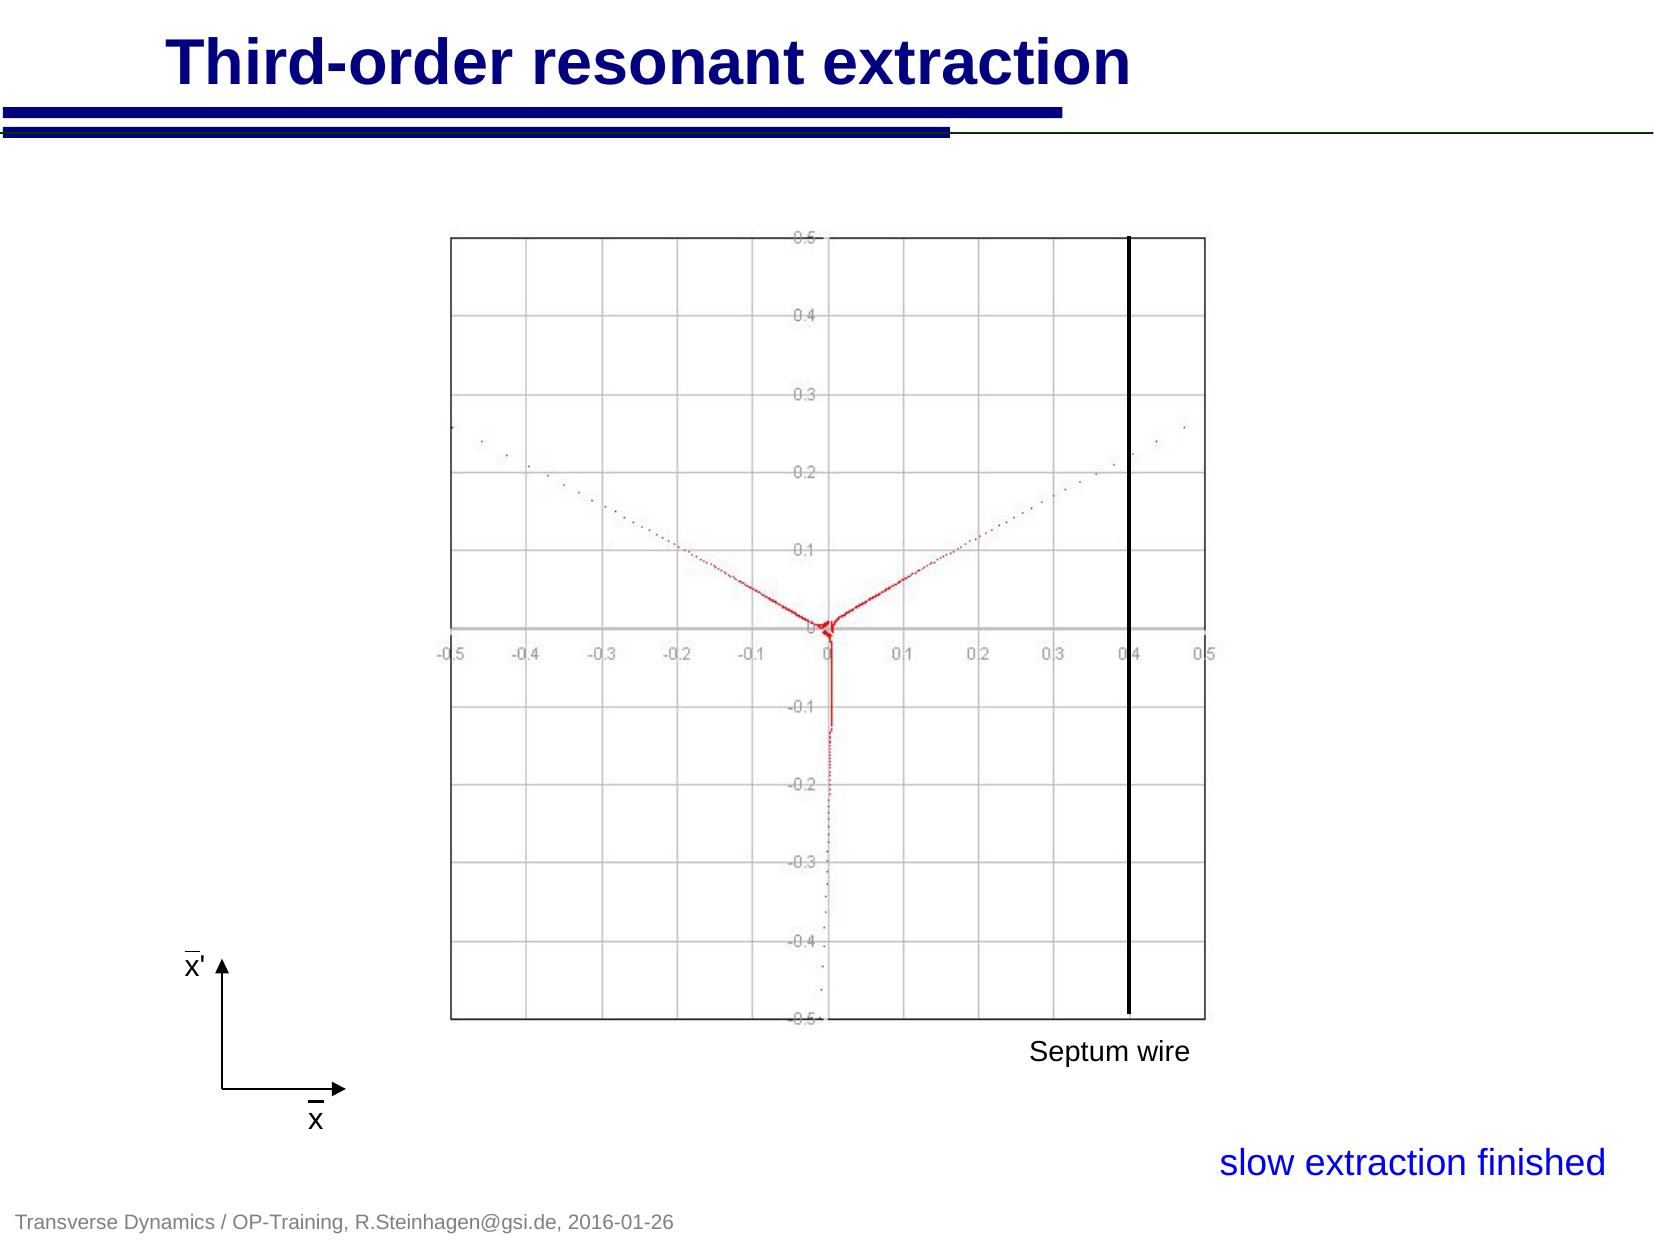

# Third-order resonant extraction
x'
x
Septum wire
slow extraction finished